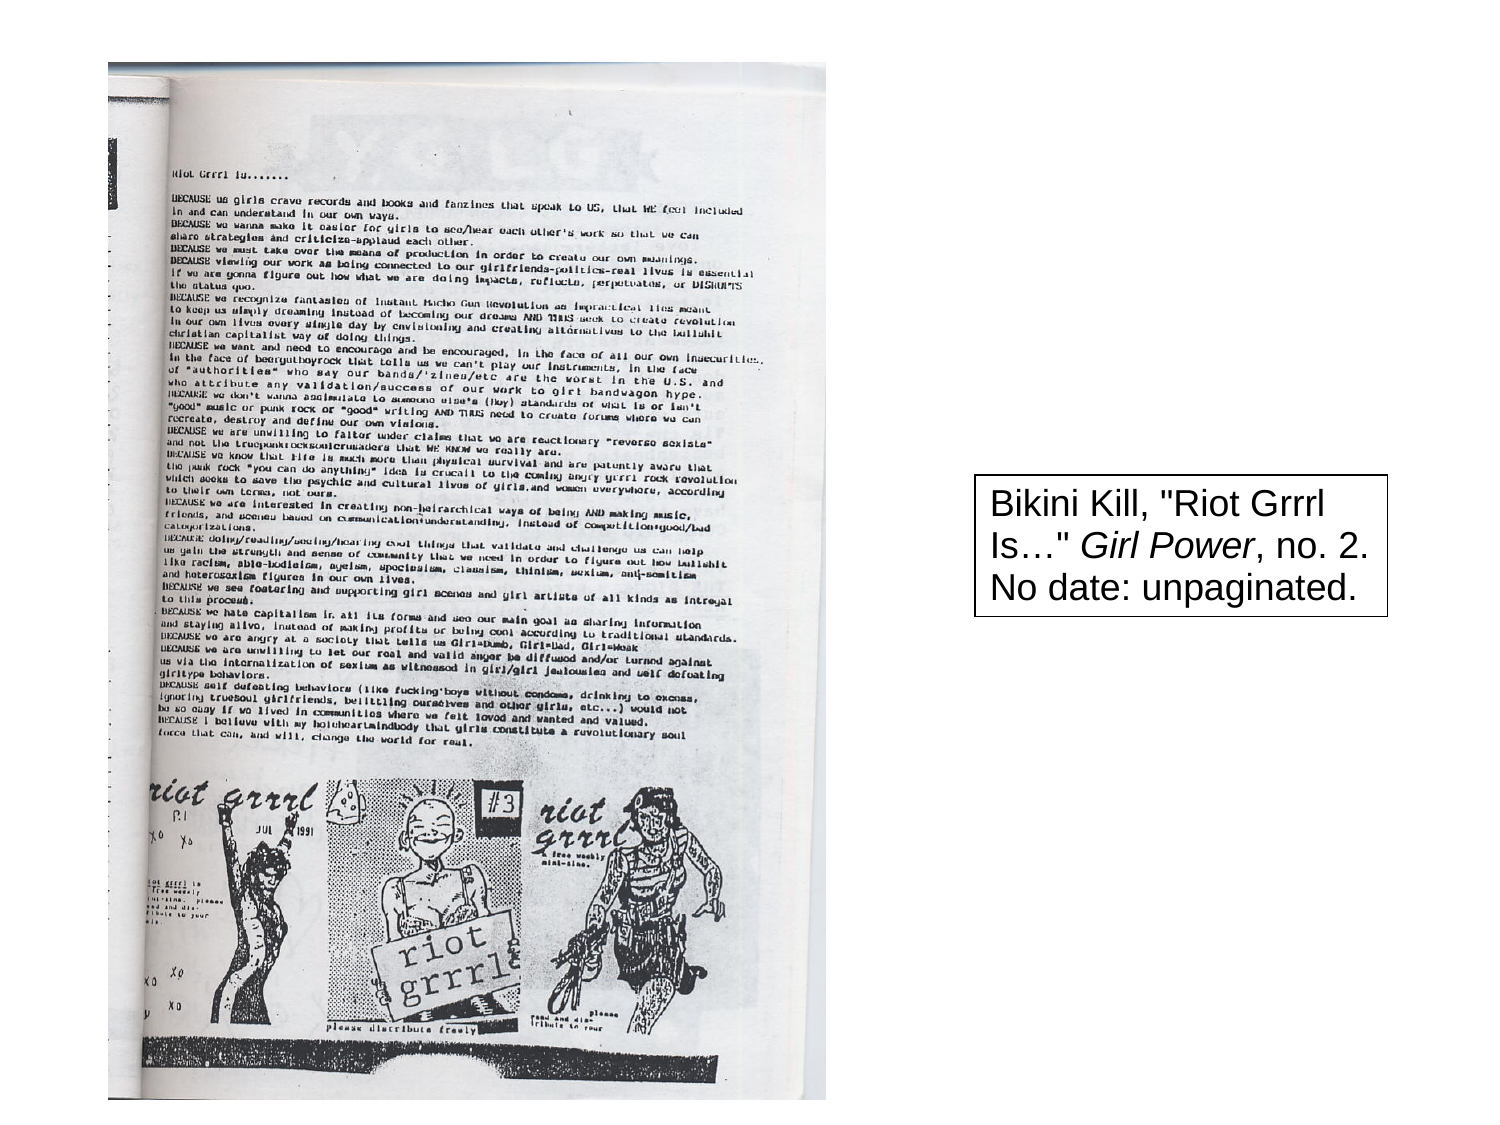

Bikini Kill, "Riot Grrrl Is…" Girl Power, no. 2. No date: unpaginated.